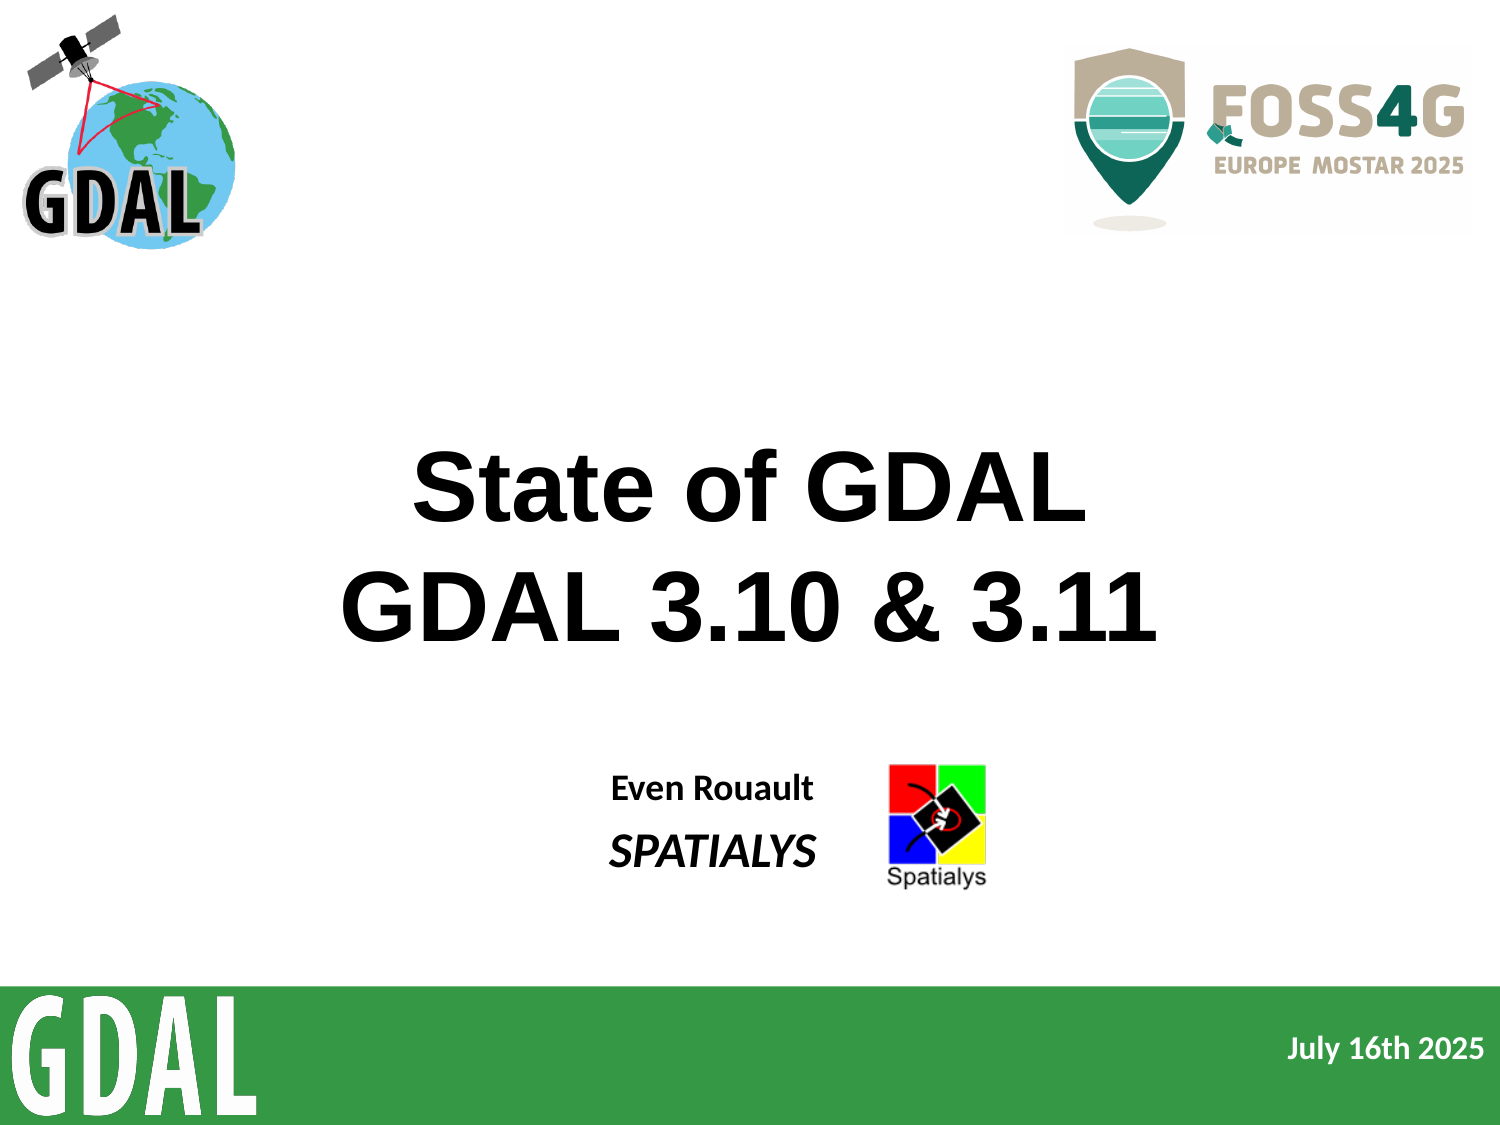

# State of GDAL GDAL 3.10 & 3.11
Even Rouault
SPATIALYS